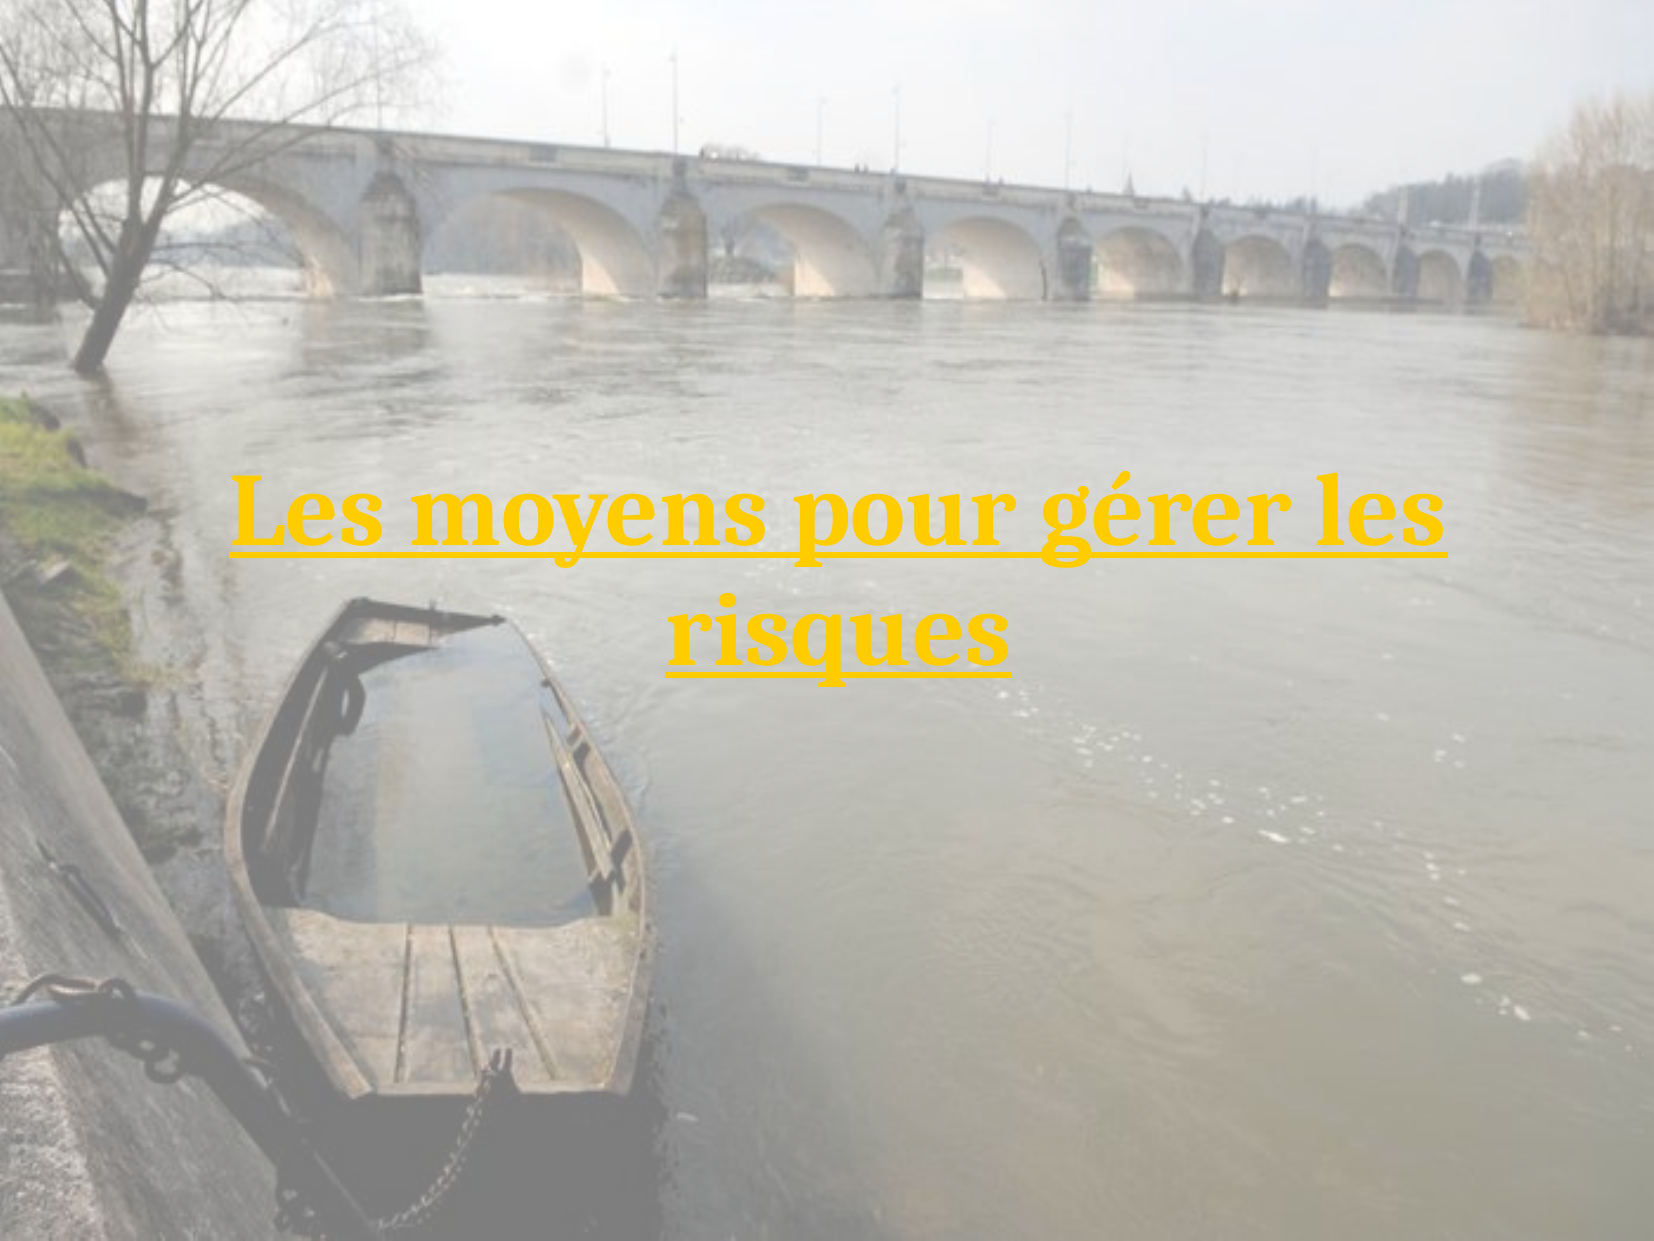

# Les moyens pour gérer les risques